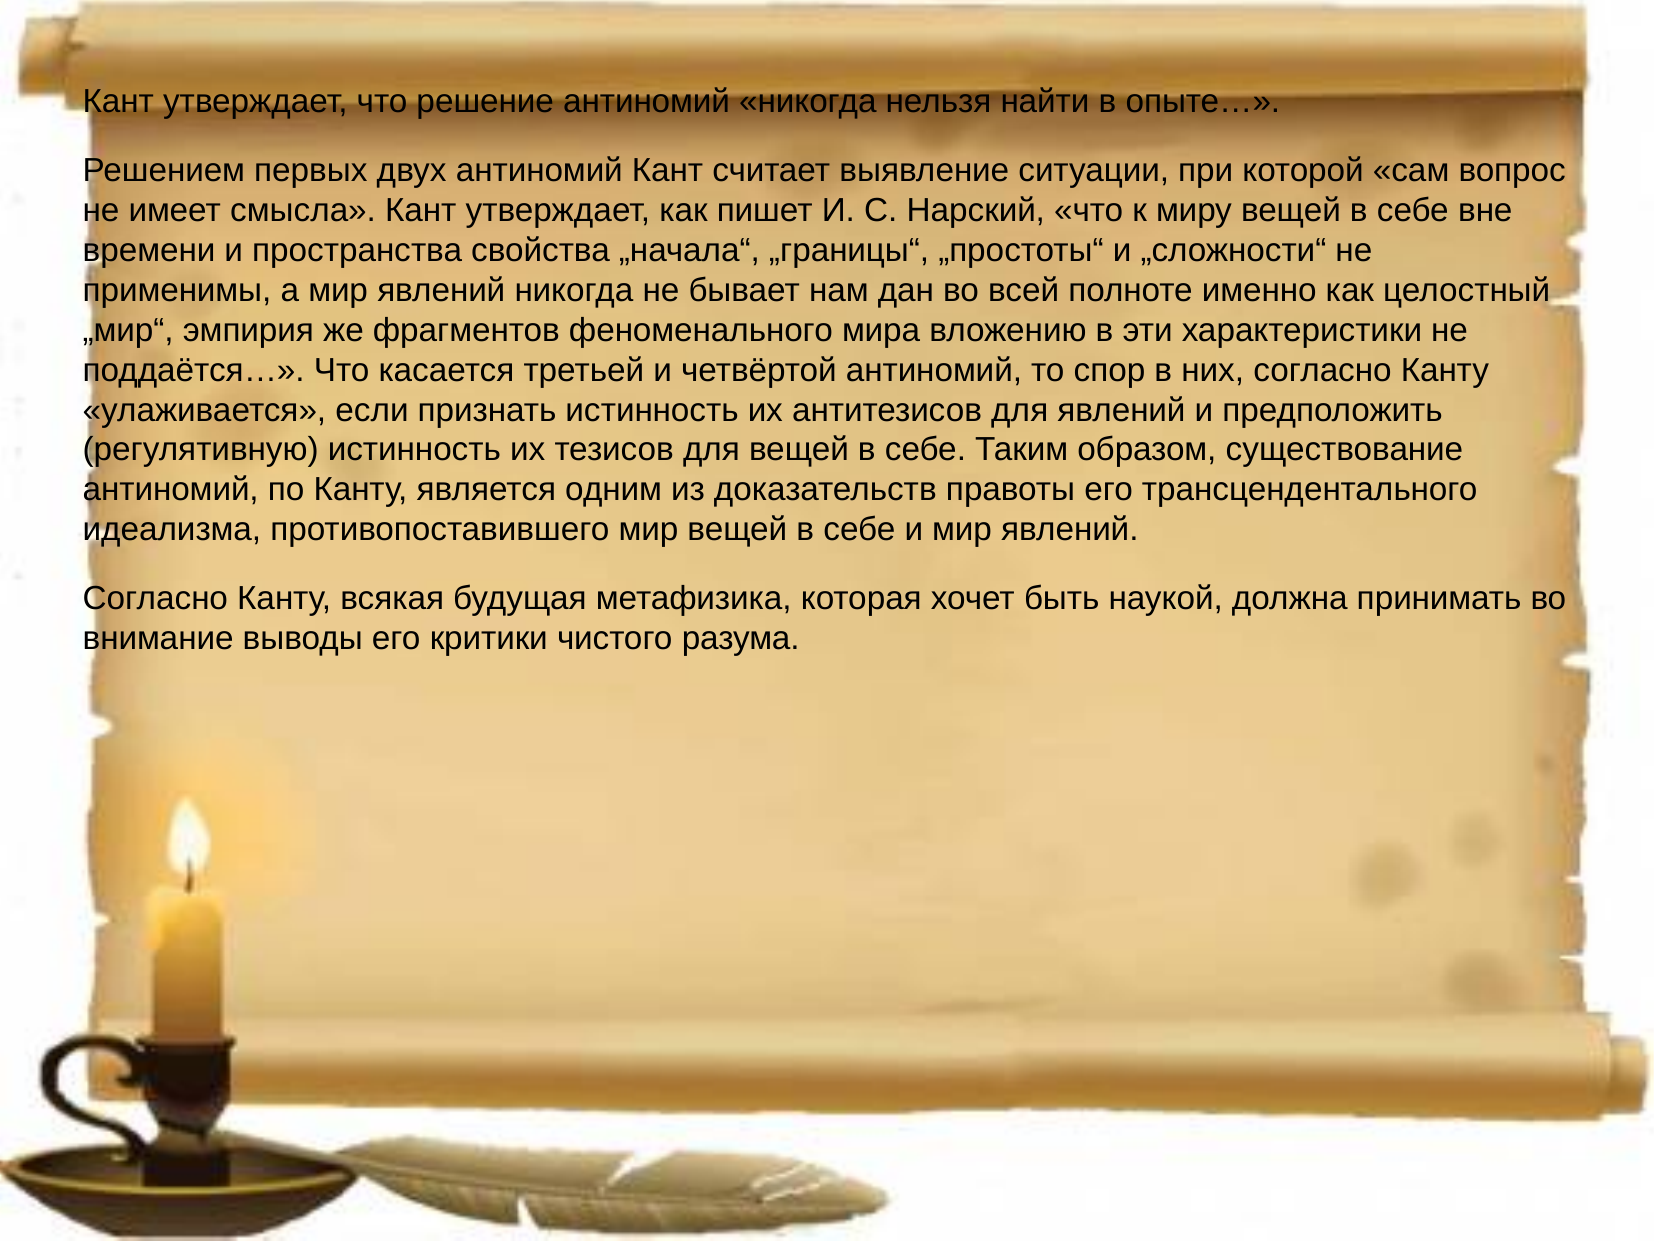

# Кант утверждает, что решение антиномий «никогда нельзя найти в опыте…».
Решением первых двух антиномий Кант считает выявление ситуации, при которой «сам вопрос не имеет смысла». Кант утверждает, как пишет И. С. Нарский, «что к миру вещей в себе вне времени и пространства свойства „начала“, „границы“, „простоты“ и „сложности“ не применимы, а мир явлений никогда не бывает нам дан во всей полноте именно как целостный „мир“, эмпирия же фрагментов феноменального мира вложению в эти характеристики не поддаётся…». Что касается третьей и четвёртой антиномий, то спор в них, согласно Канту «улаживается», если признать истинность их антитезисов для явлений и предположить (регулятивную) истинность их тезисов для вещей в себе. Таким образом, существование антиномий, по Канту, является одним из доказательств правоты его трансцендентального идеализма, противопоставившего мир вещей в себе и мир явлений.
Согласно Канту, всякая будущая метафизика, которая хочет быть наукой, должна принимать во внимание выводы его критики чистого разума.